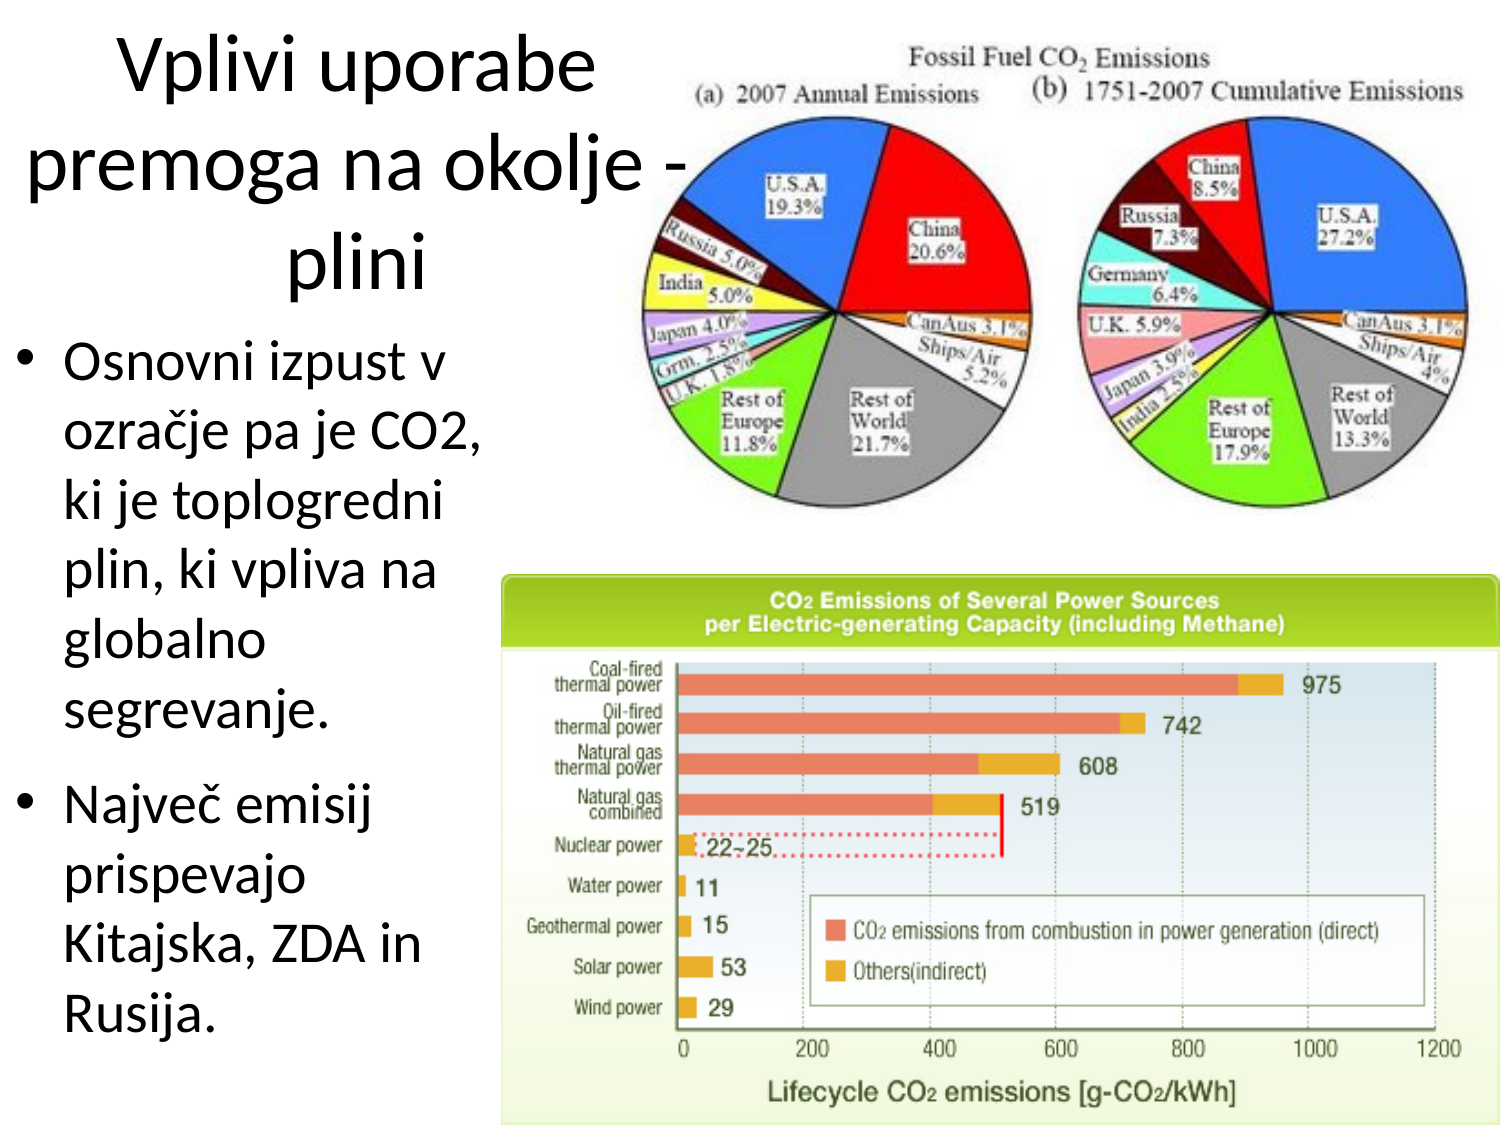

# Vplivi uporabe premoga na okolje - plini
Osnovni izpust v ozračje pa je CO2, ki je toplogredni plin, ki vpliva na globalno segrevanje.
Največ emisij prispevajo Kitajska, ZDA in Rusija.